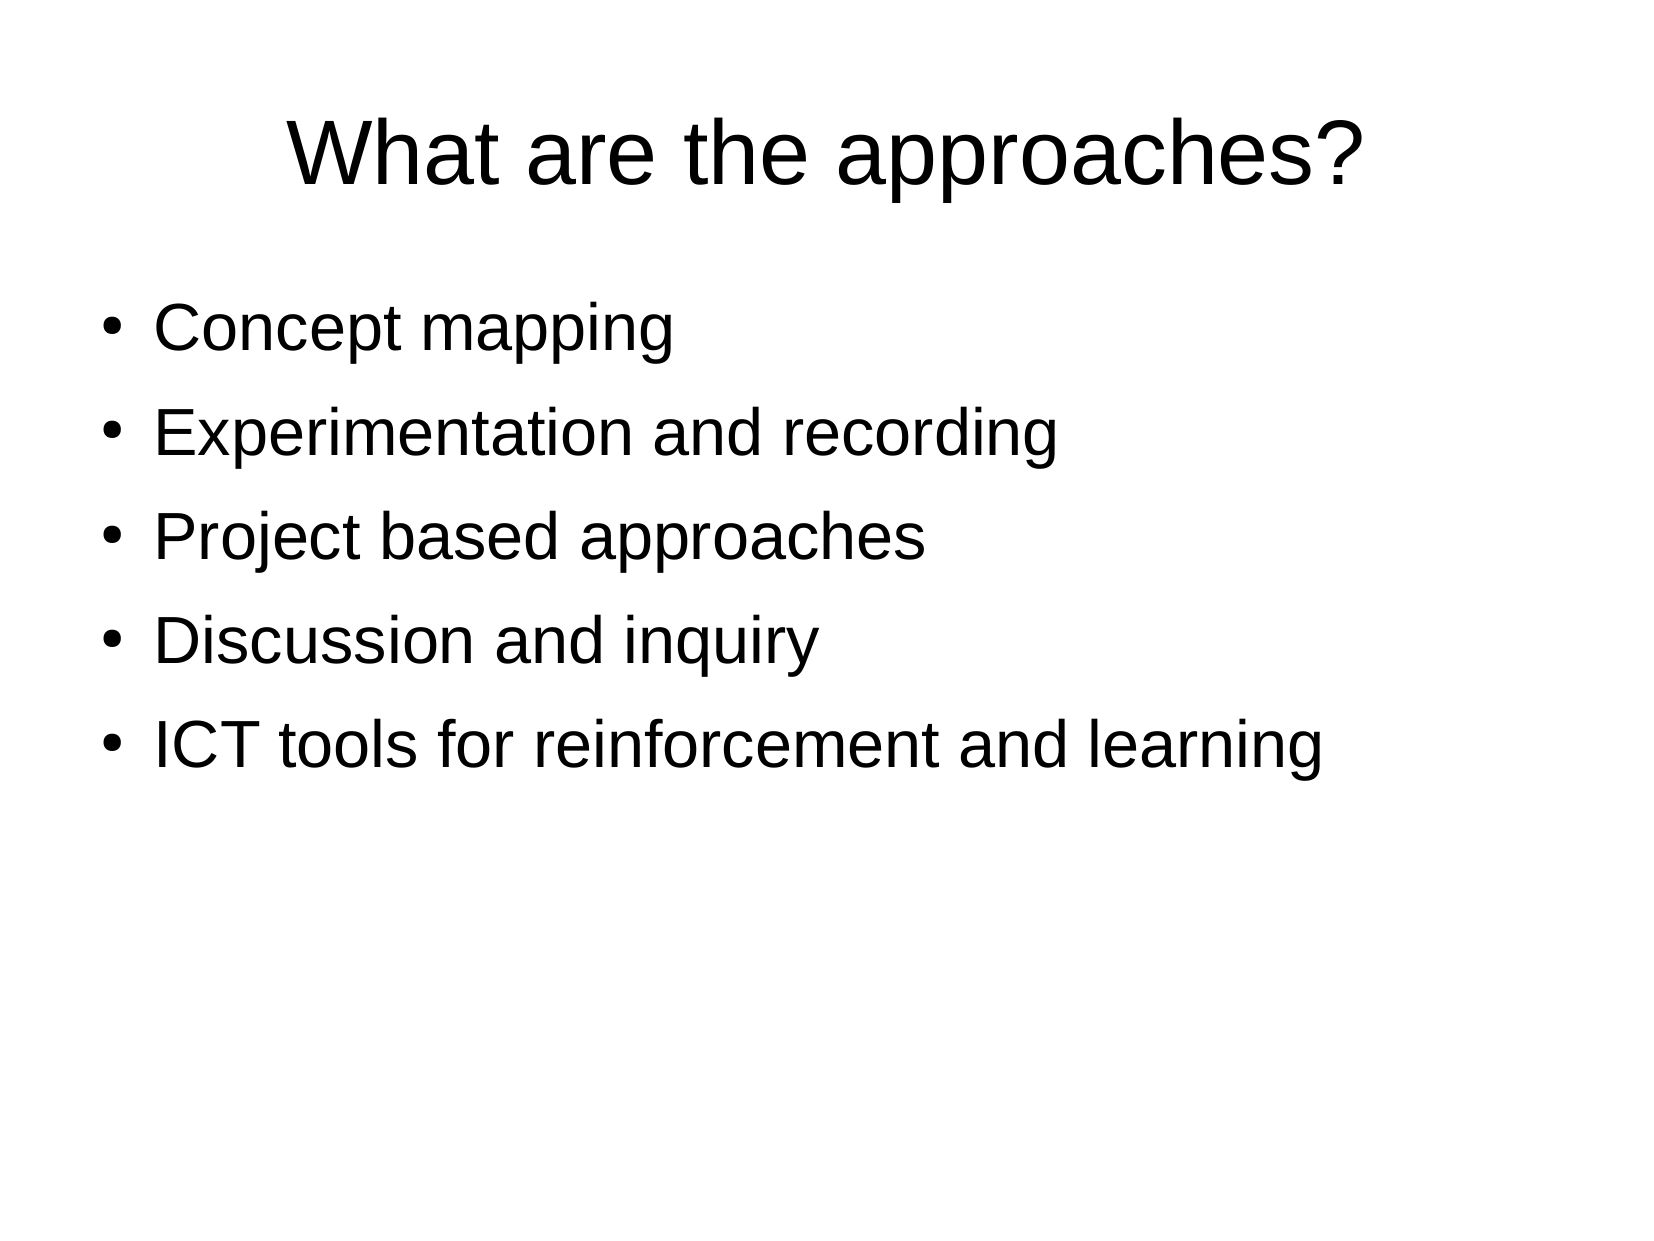

# What are the approaches?
Concept mapping
Experimentation and recording
Project based approaches
Discussion and inquiry
ICT tools for reinforcement and learning